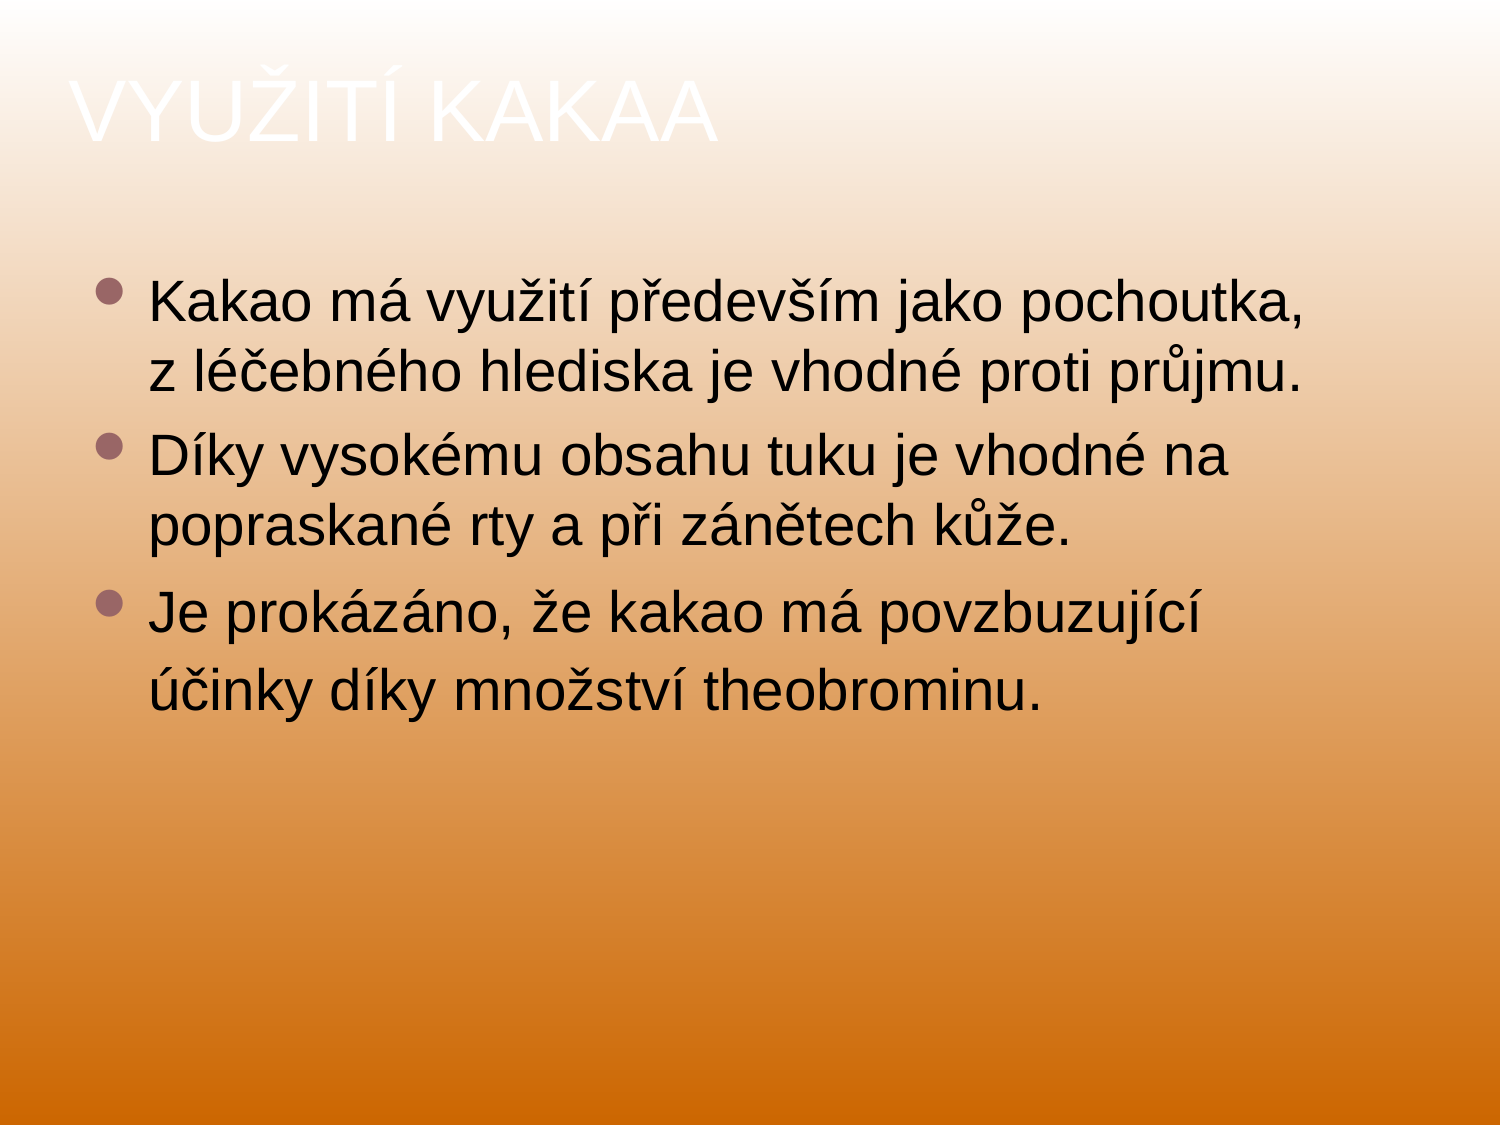

# VYUŽITÍ KAKAA
Kakao má využití především jako pochoutka, z léčebného hlediska je vhodné proti průjmu.
Díky vysokému obsahu tuku je vhodné na popraskané rty a při zánětech kůže.
Je prokázáno, že kakao má povzbuzující účinky díky množství theobrominu.